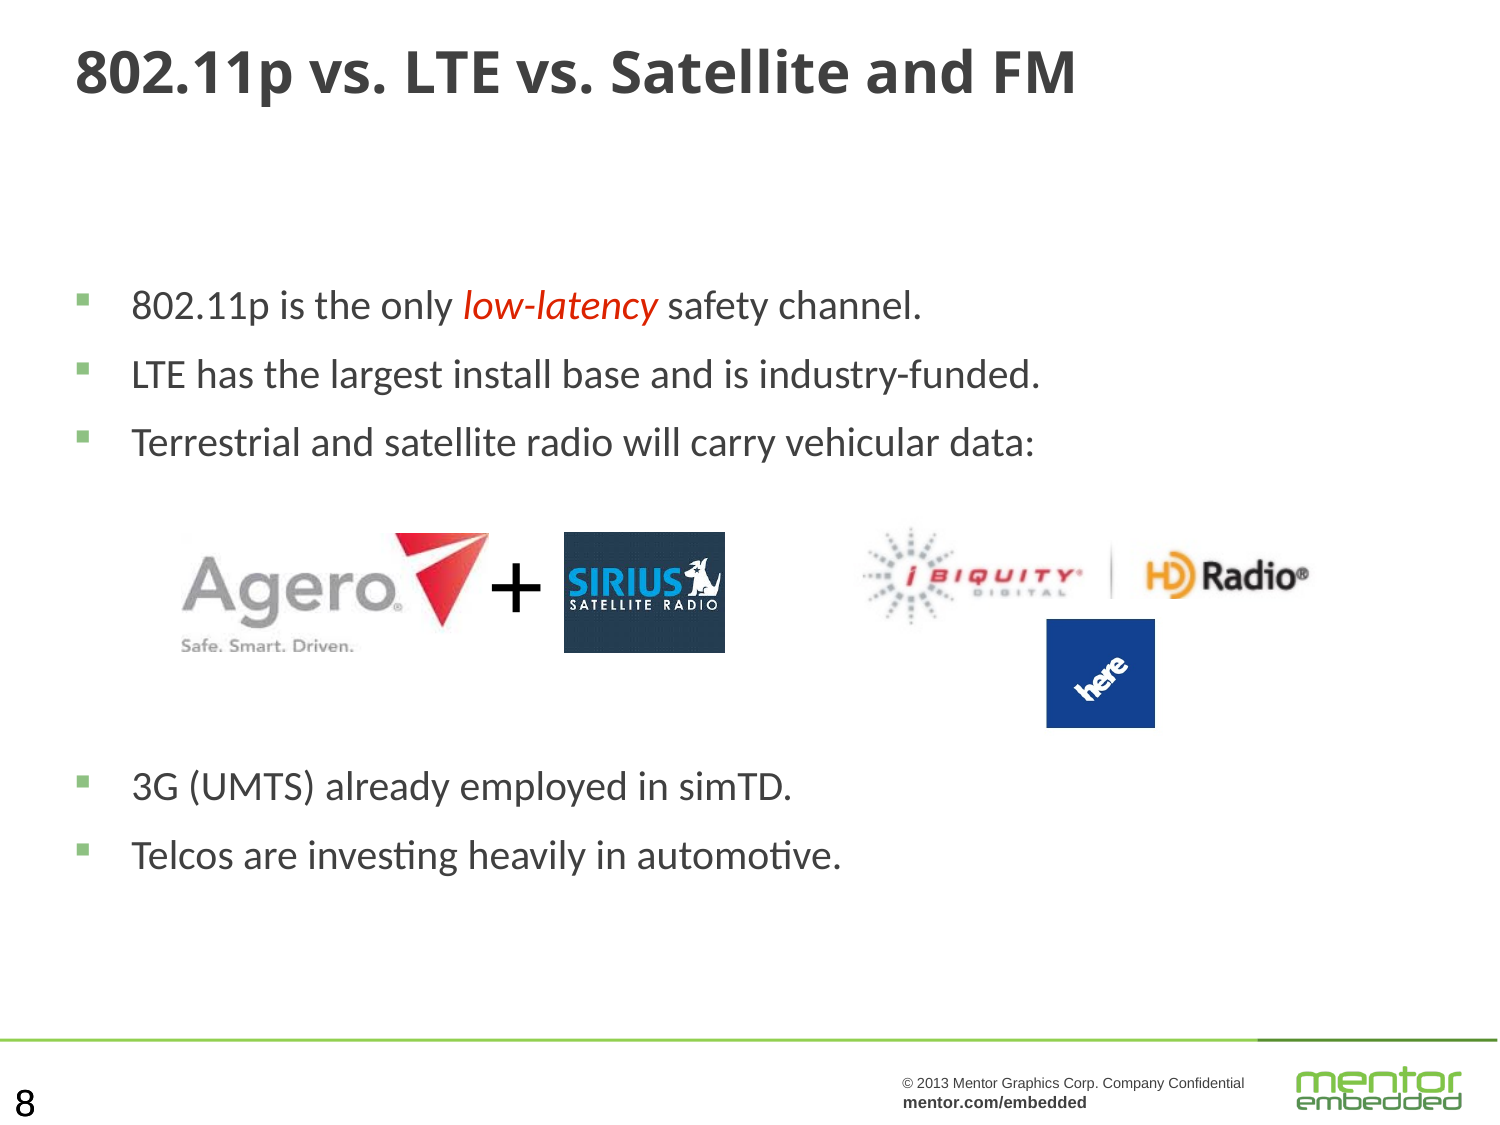

# 802.11p vs. LTE vs. Satellite and FM
802.11p is the only low-latency safety channel.
LTE has the largest install base and is industry-funded.
Terrestrial and satellite radio will carry vehicular data:
3G (UMTS) already employed in simTD.
Telcos are investing heavily in automotive.
+